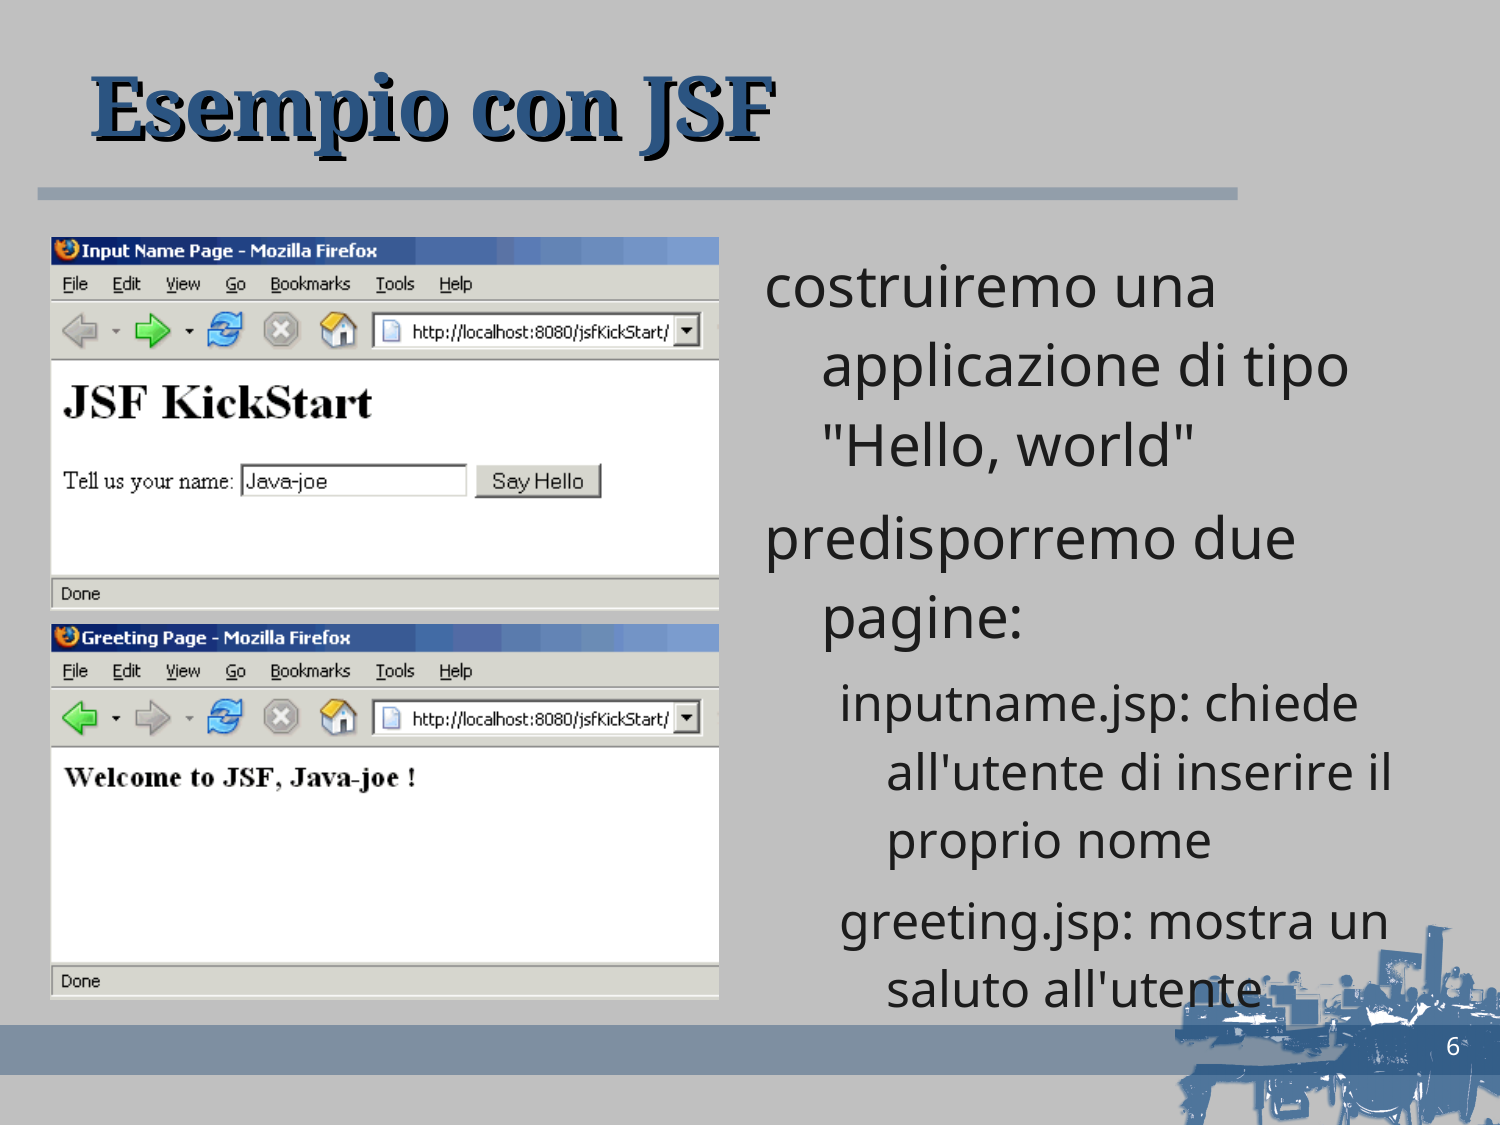

# Esempio con JSF
costruiremo una applicazione di tipo "Hello, world"
predisporremo due pagine:
inputname.jsp: chiede all'utente di inserire il proprio nome
greeting.jsp: mostra un saluto all'utente